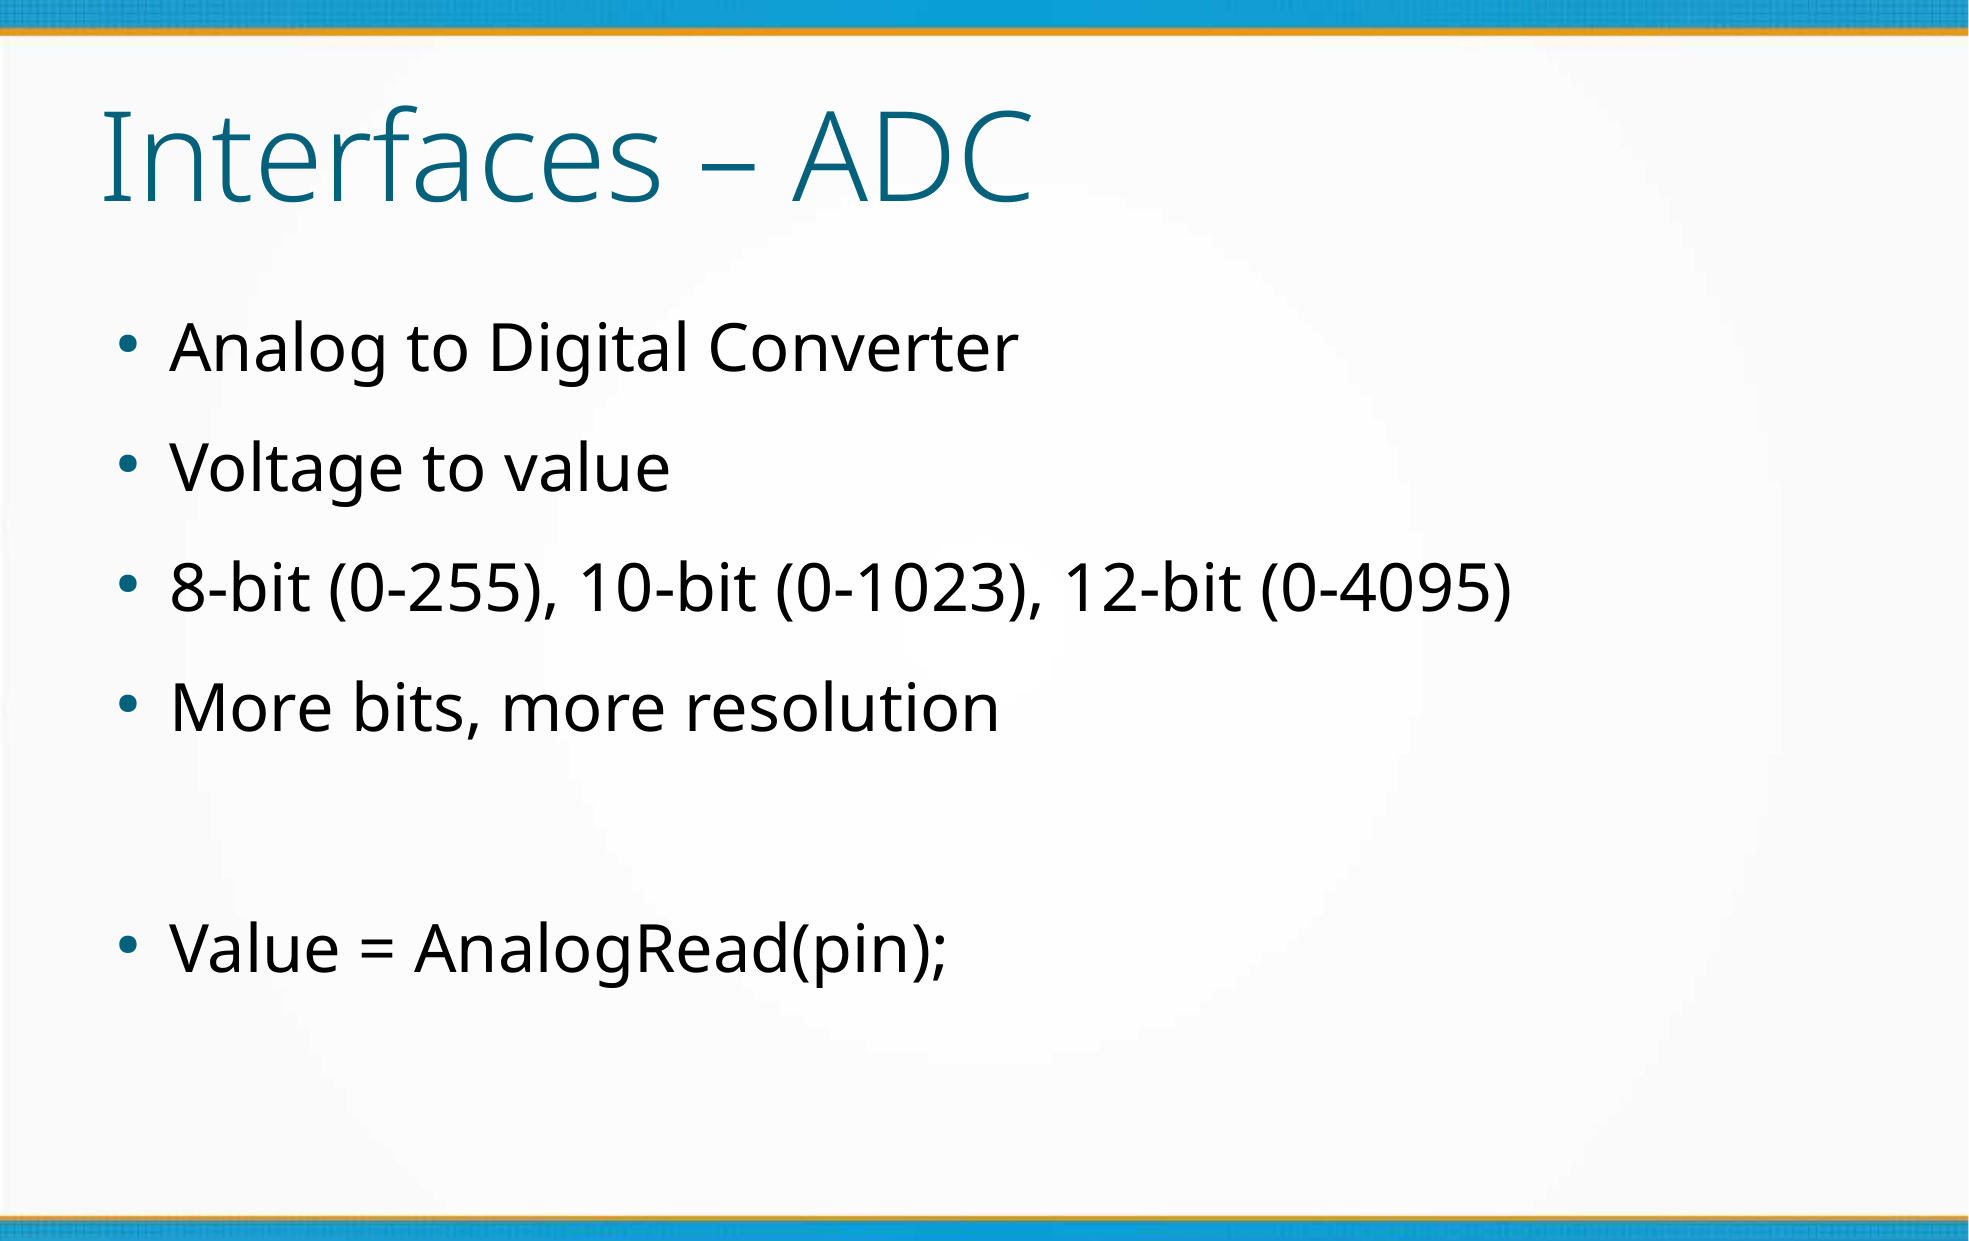

# Interfaces – ADC
Analog to Digital Converter
Voltage to value
8-bit (0-255), 10-bit (0-1023), 12-bit (0-4095)
More bits, more resolution
Value = AnalogRead(pin);